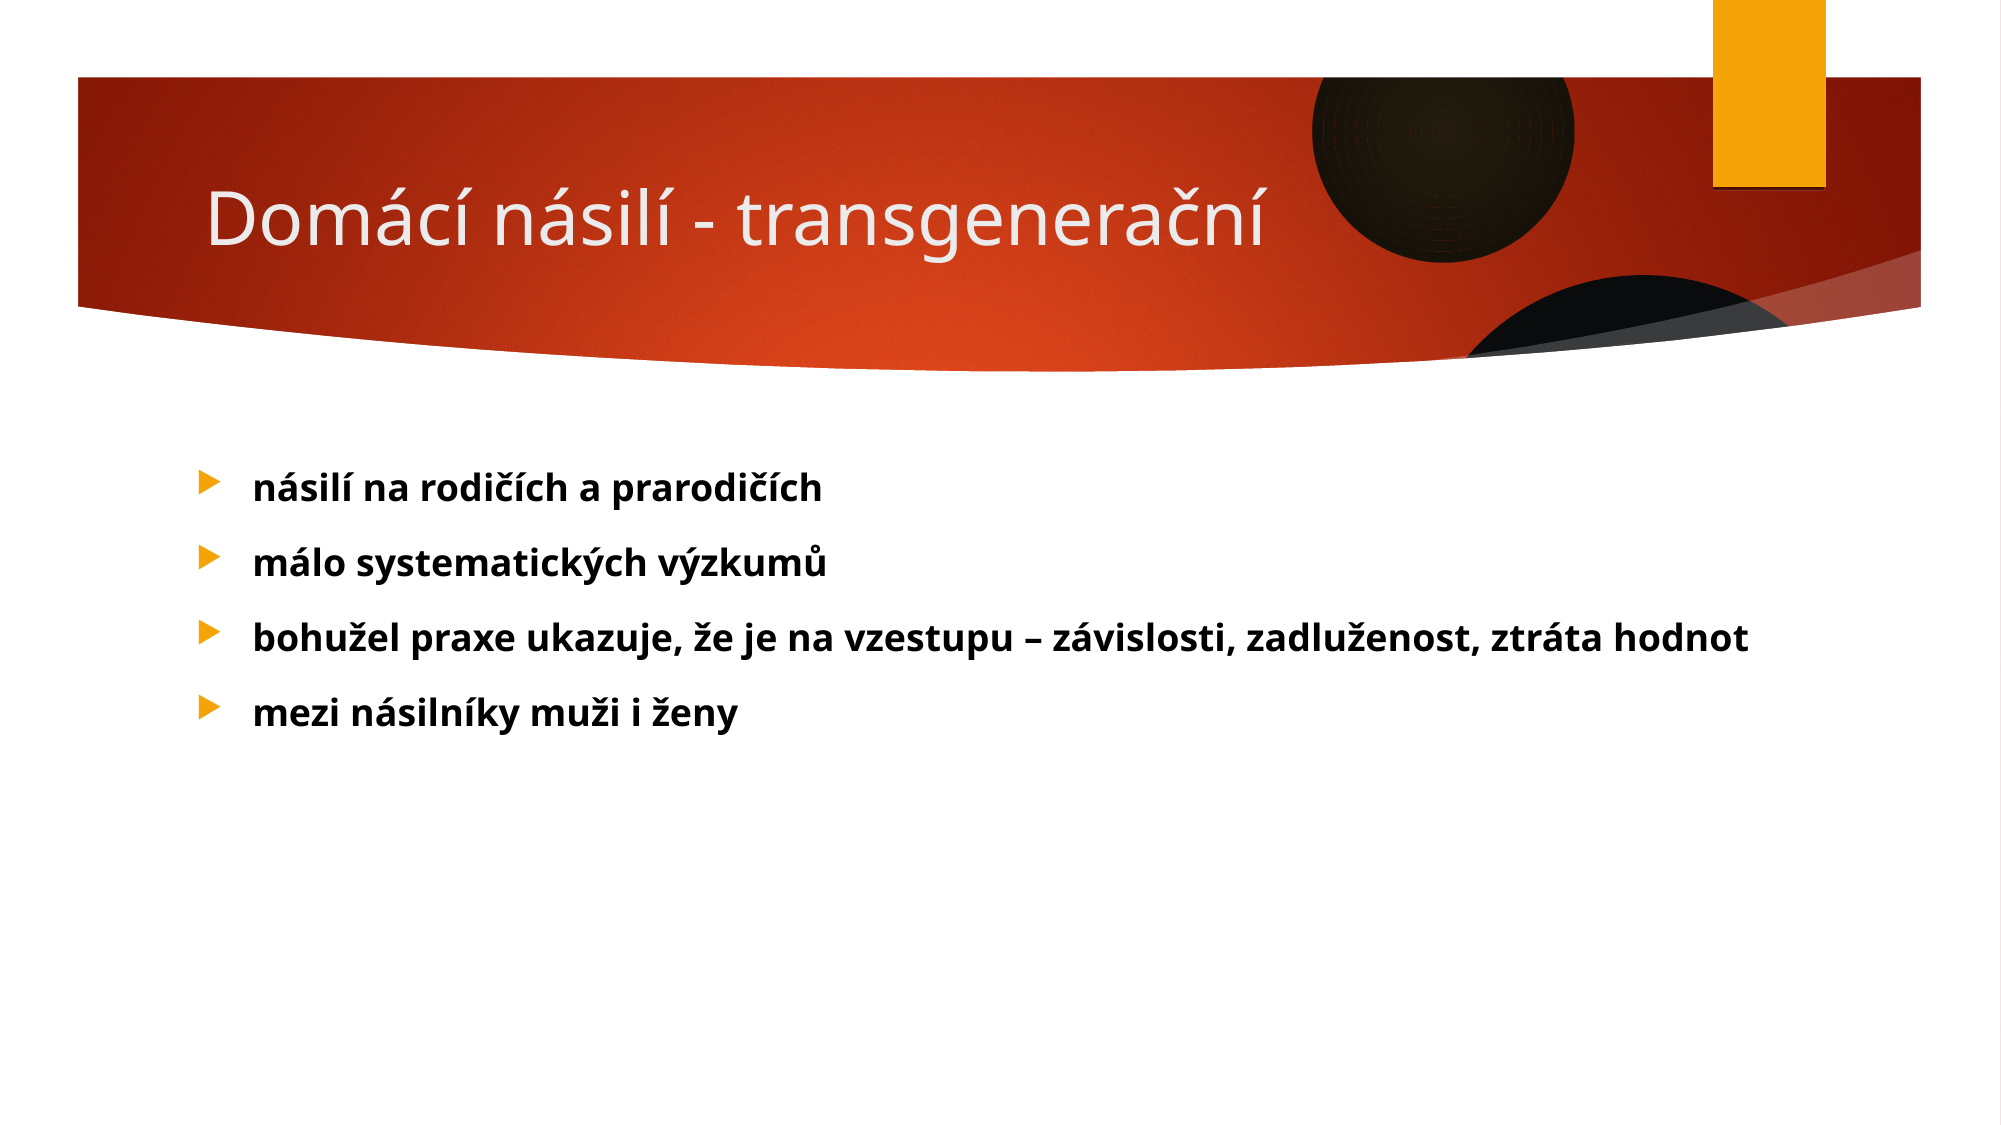

# Domácí násilí - transgenerační
násilí na rodičích a prarodičích
málo systematických výzkumů
bohužel praxe ukazuje, že je na vzestupu – závislosti, zadluženost, ztráta hodnot
mezi násilníky muži i ženy